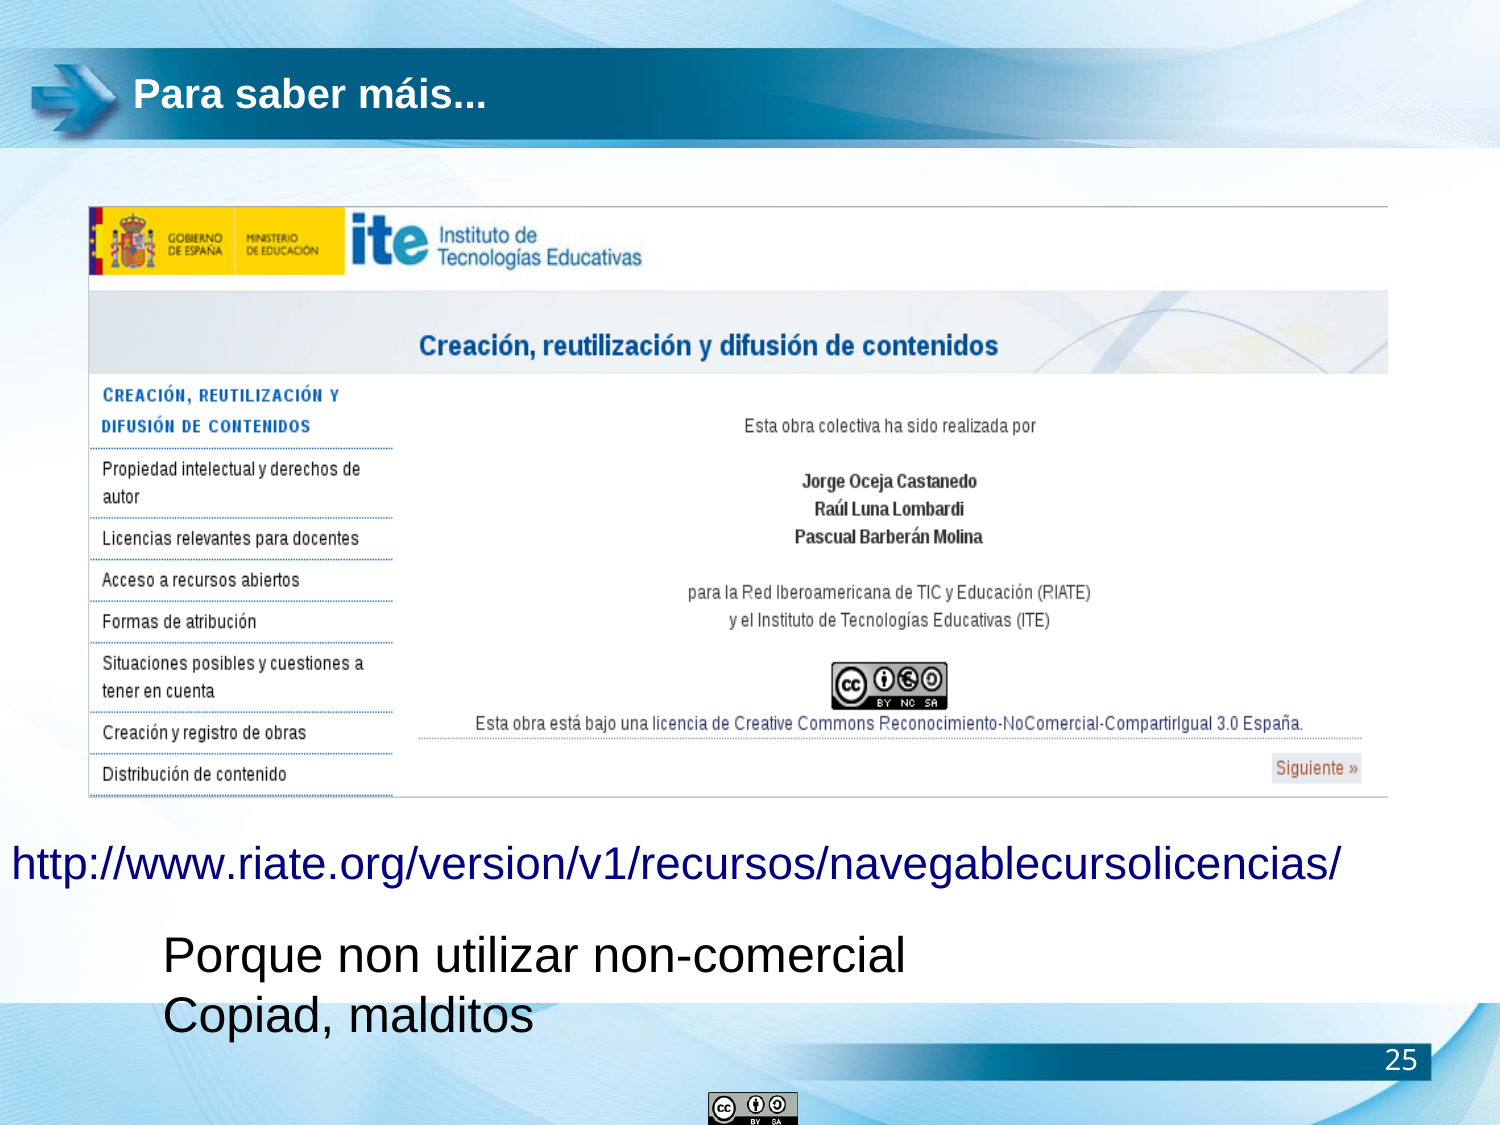

Para saber máis...
http://www.riate.org/version/v1/recursos/navegablecursolicencias/
Porque non utilizar non-comercial
Copiad, malditos